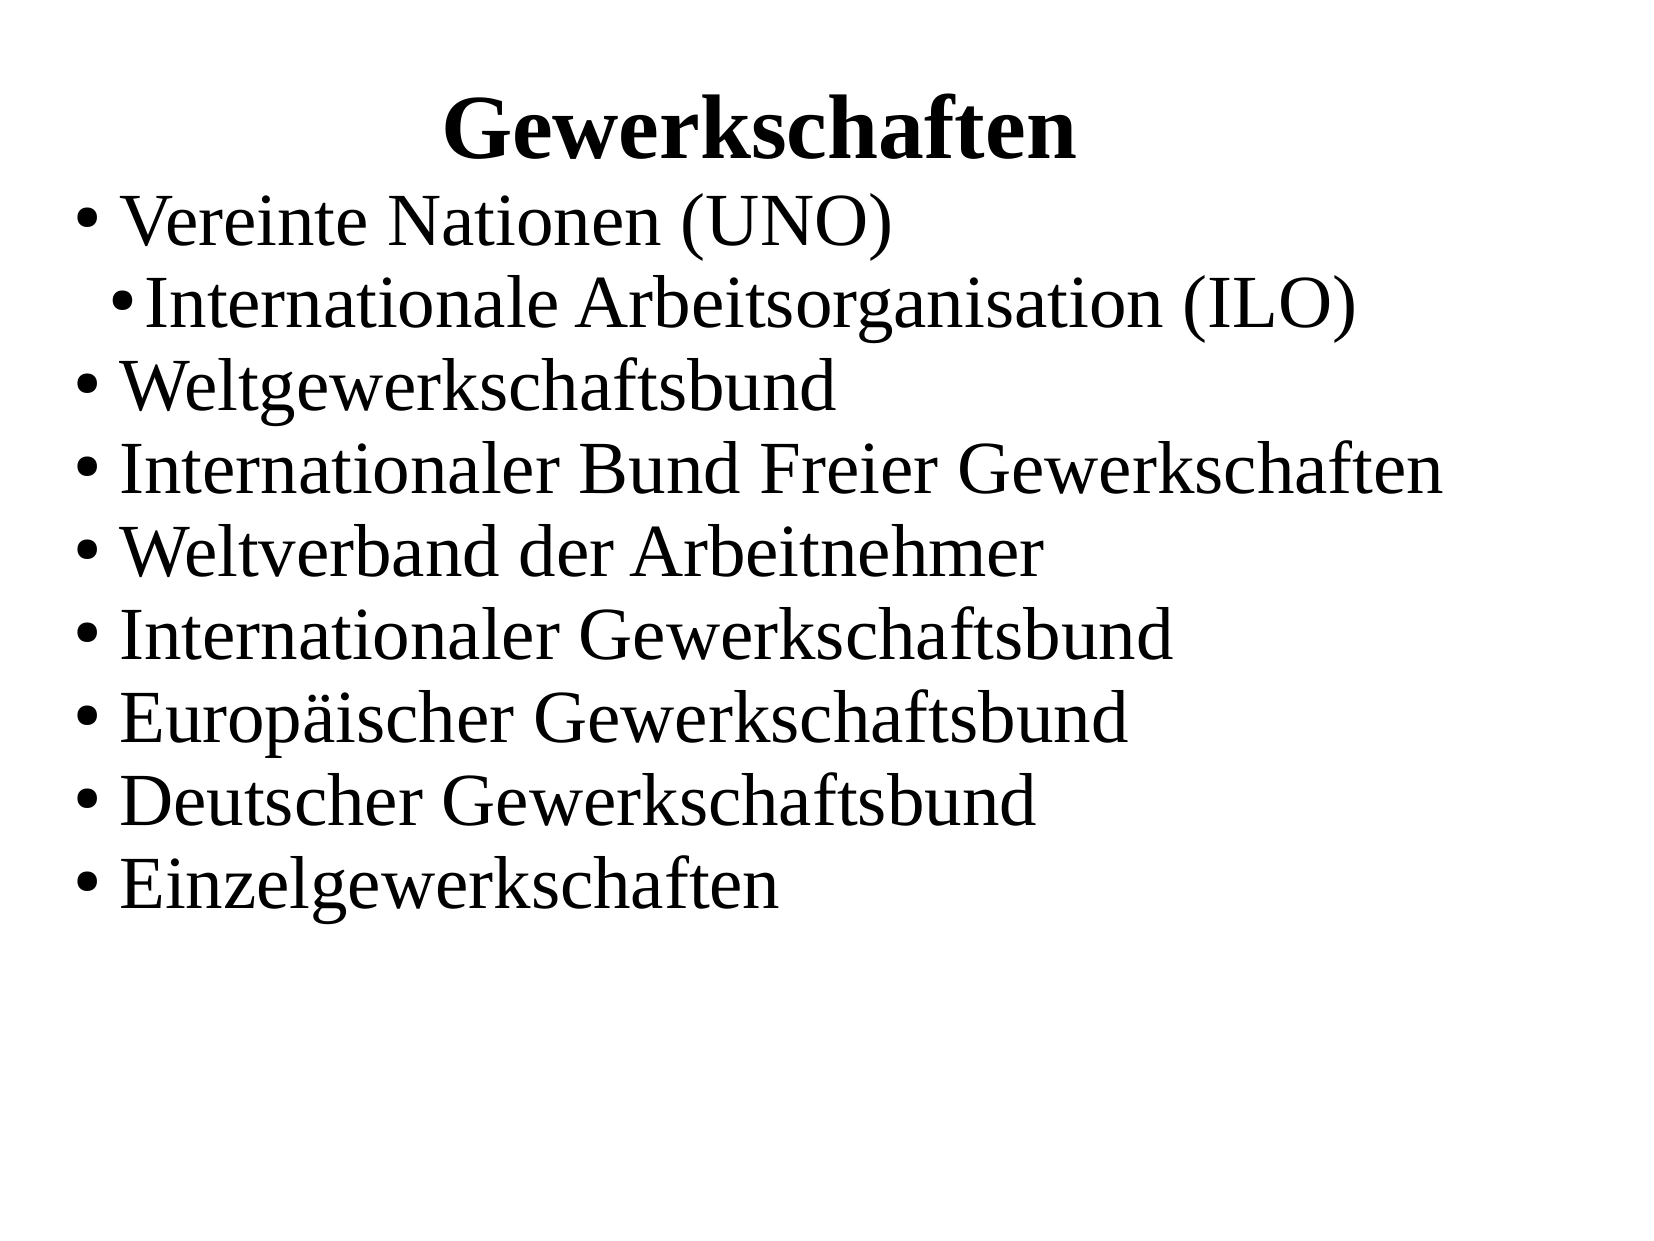

Gewerkschaften
 Vereinte Nationen (UNO)
Internationale Arbeitsorganisation (ILO)
 Weltgewerkschaftsbund
 Internationaler Bund Freier Gewerkschaften
 Weltverband der Arbeitnehmer
 Internationaler Gewerkschaftsbund
 Europäischer Gewerkschaftsbund
 Deutscher Gewerkschaftsbund
 Einzelgewerkschaften